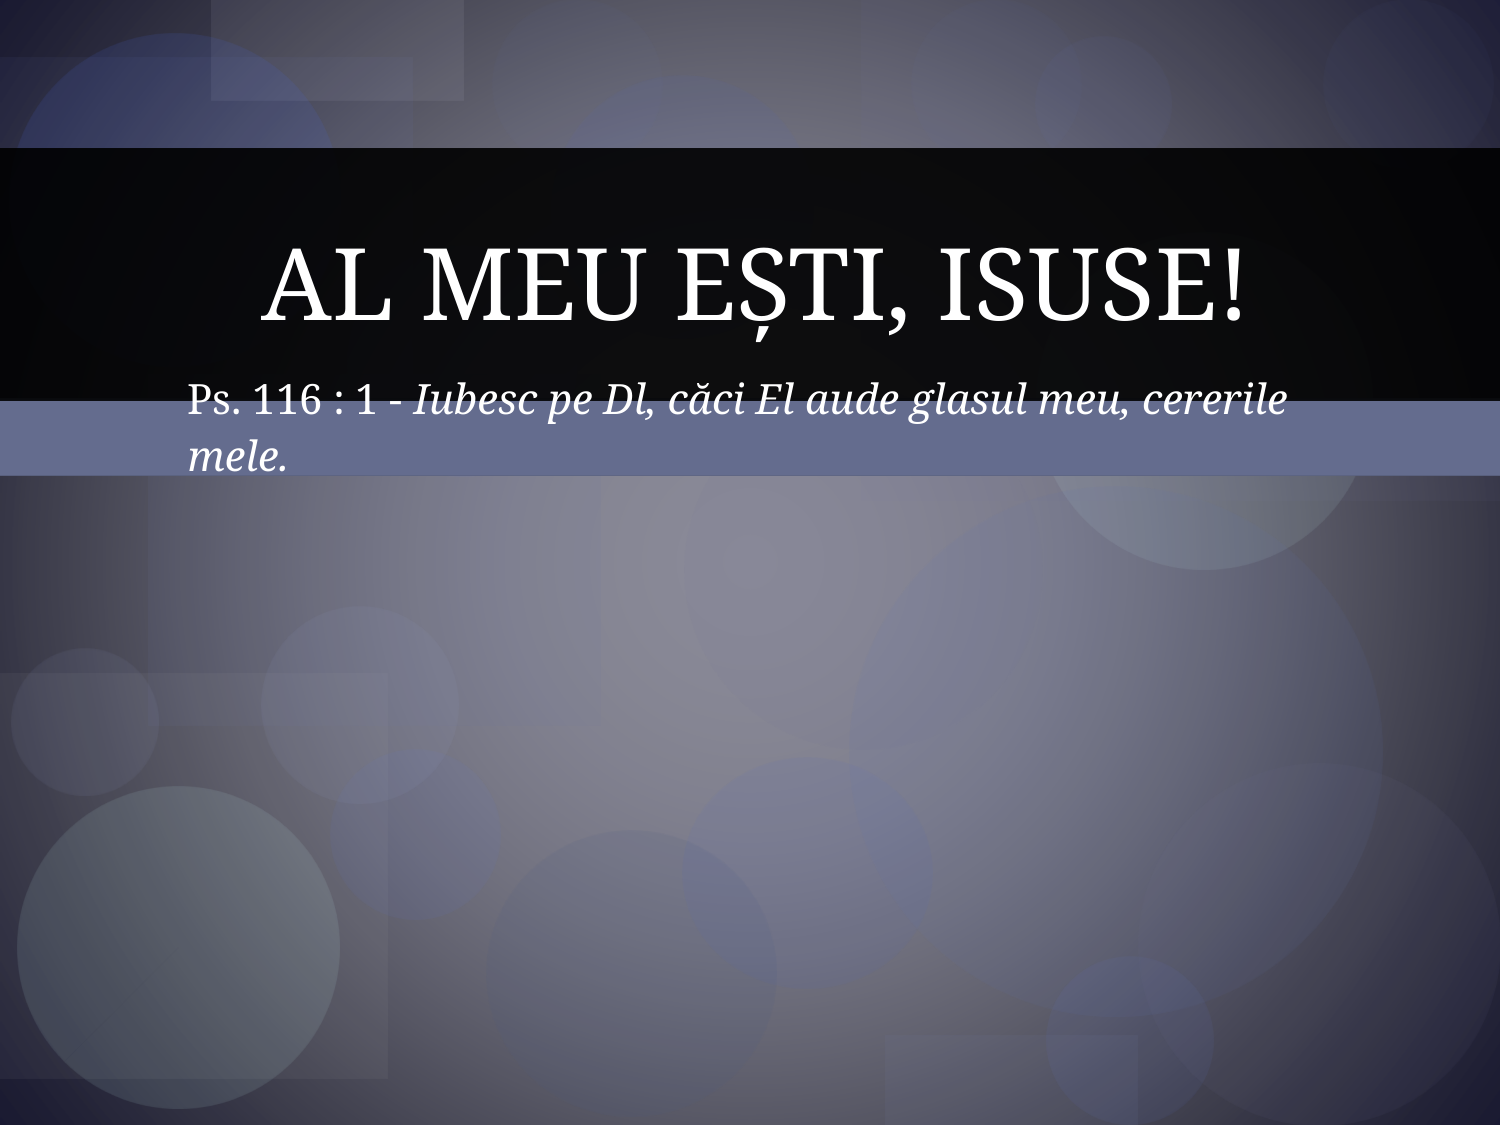

# AL MEU EŞTI, ISUSE!
Ps. 116 : 1 - Iubesc pe Dl, căci El aude glasul meu, cererile mele.